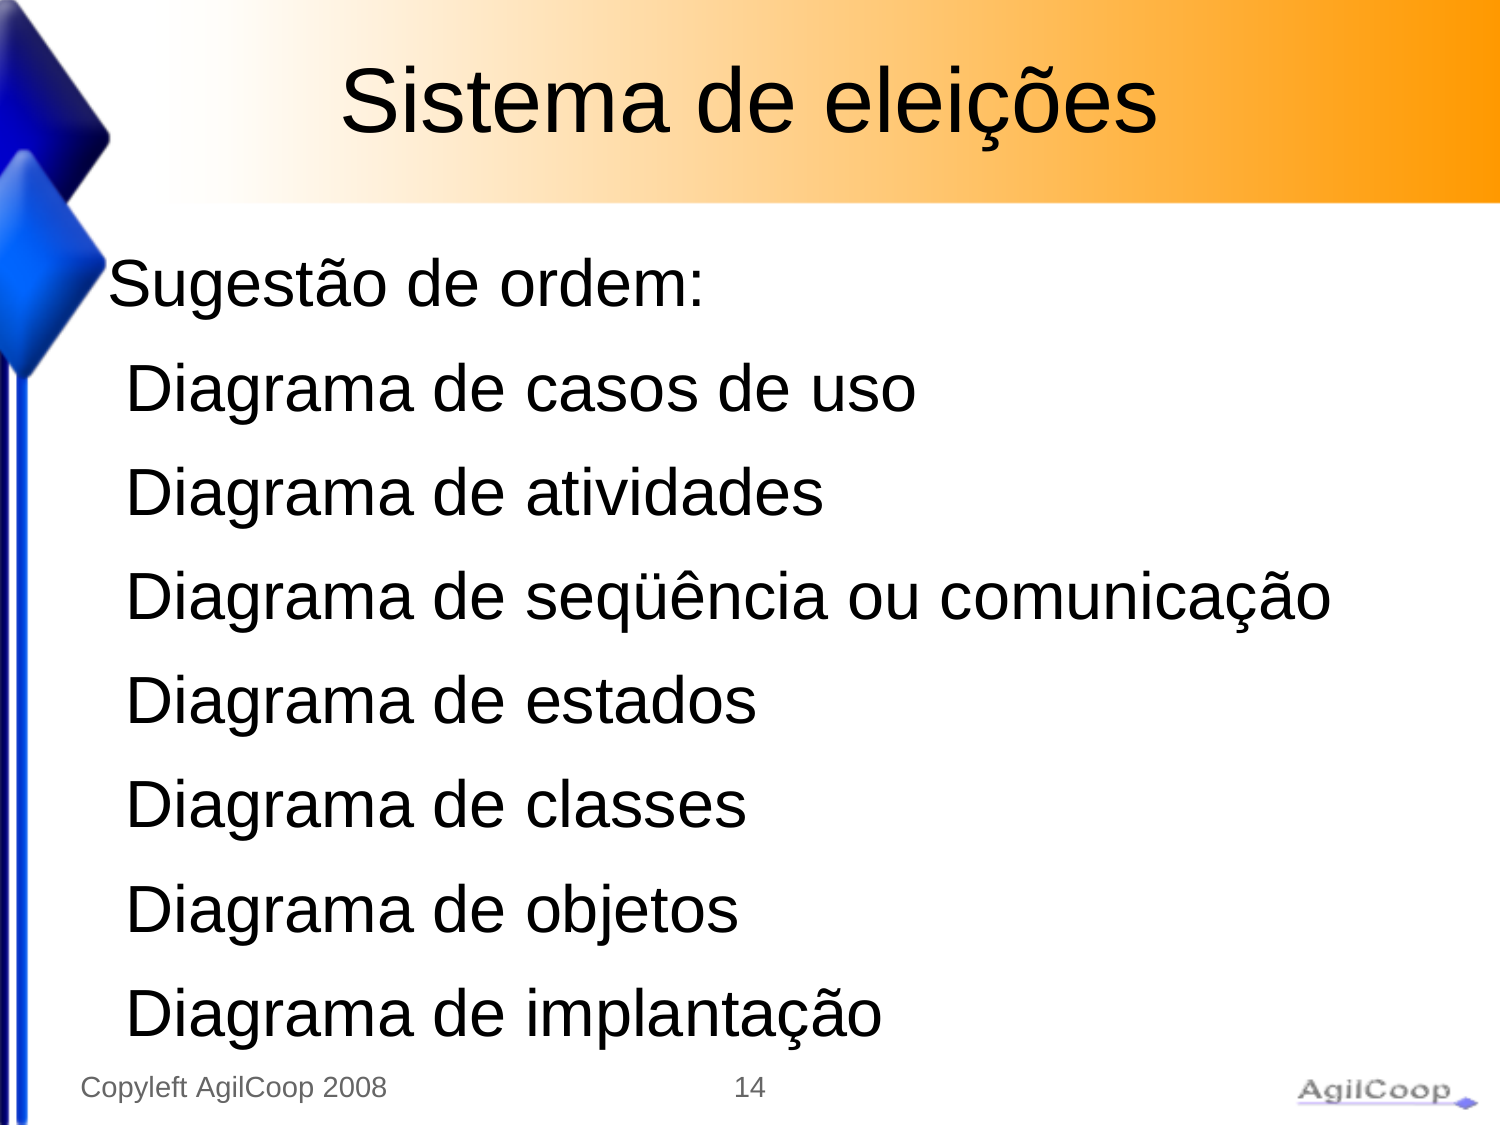

# Sistema de eleições
Sugestão de ordem:
 Diagrama de casos de uso
 Diagrama de atividades
 Diagrama de seqüência ou comunicação
 Diagrama de estados
 Diagrama de classes
 Diagrama de objetos
 Diagrama de implantação
Copyleft AgilCoop 2008
14